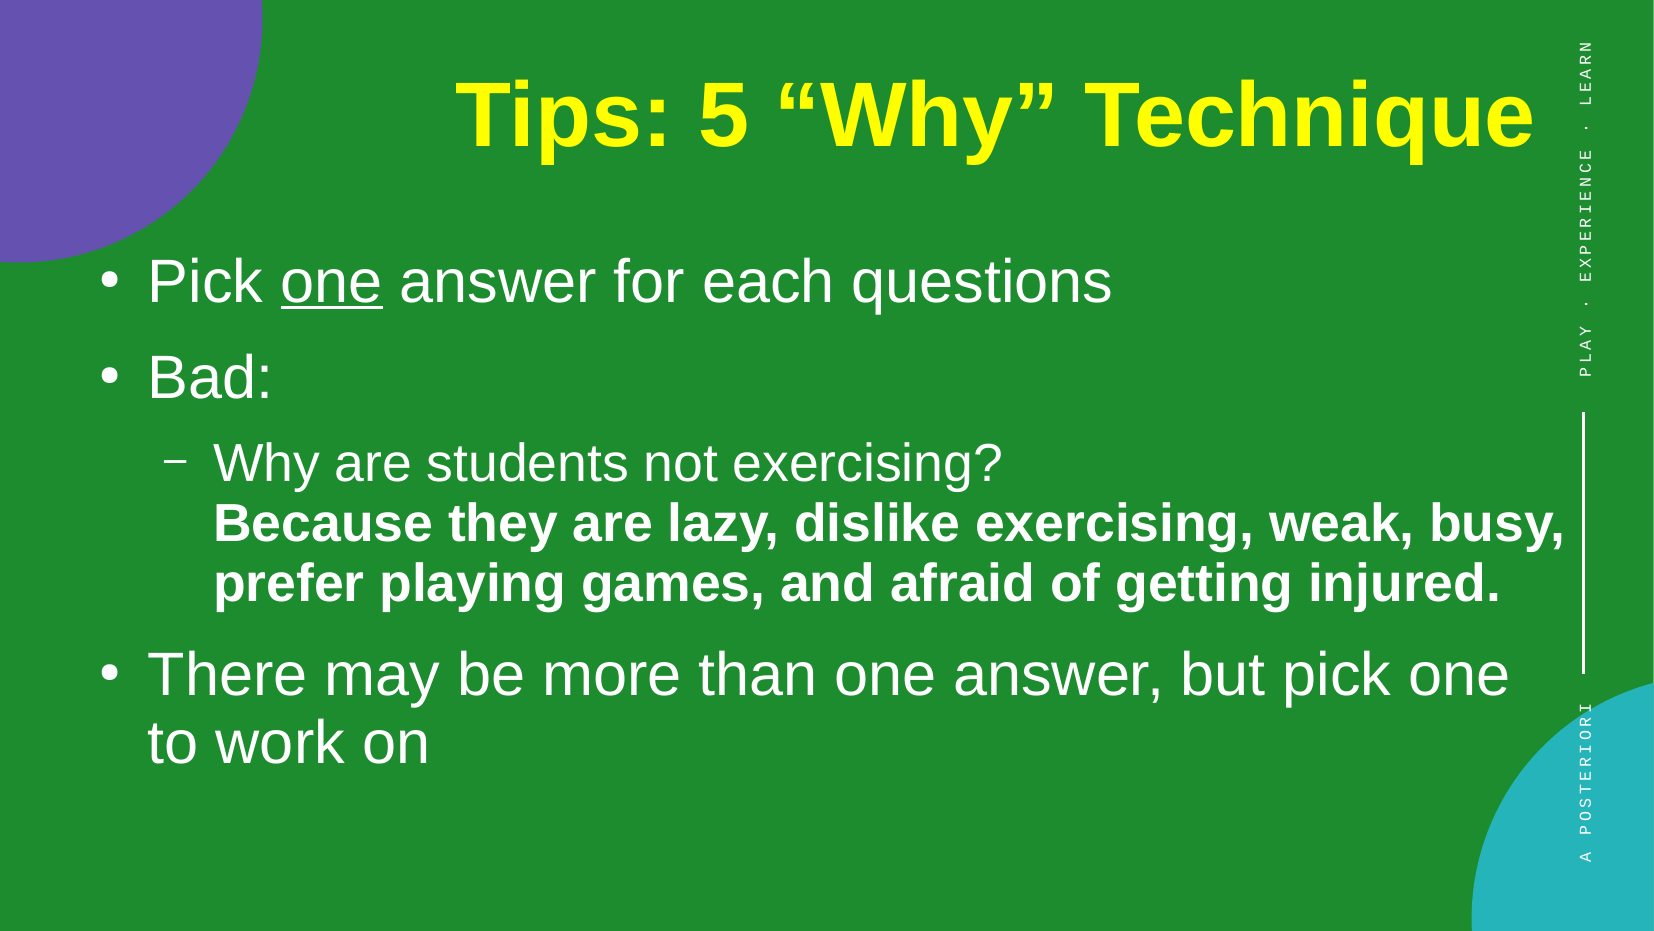

# Tips: 5 “Why” Technique
Pick one answer for each questions
Bad:
Why are students not exercising?
Because they are lazy, dislike exercising, weak, busy, prefer playing games, and afraid of getting injured.
There may be more than one answer, but pick one to work on